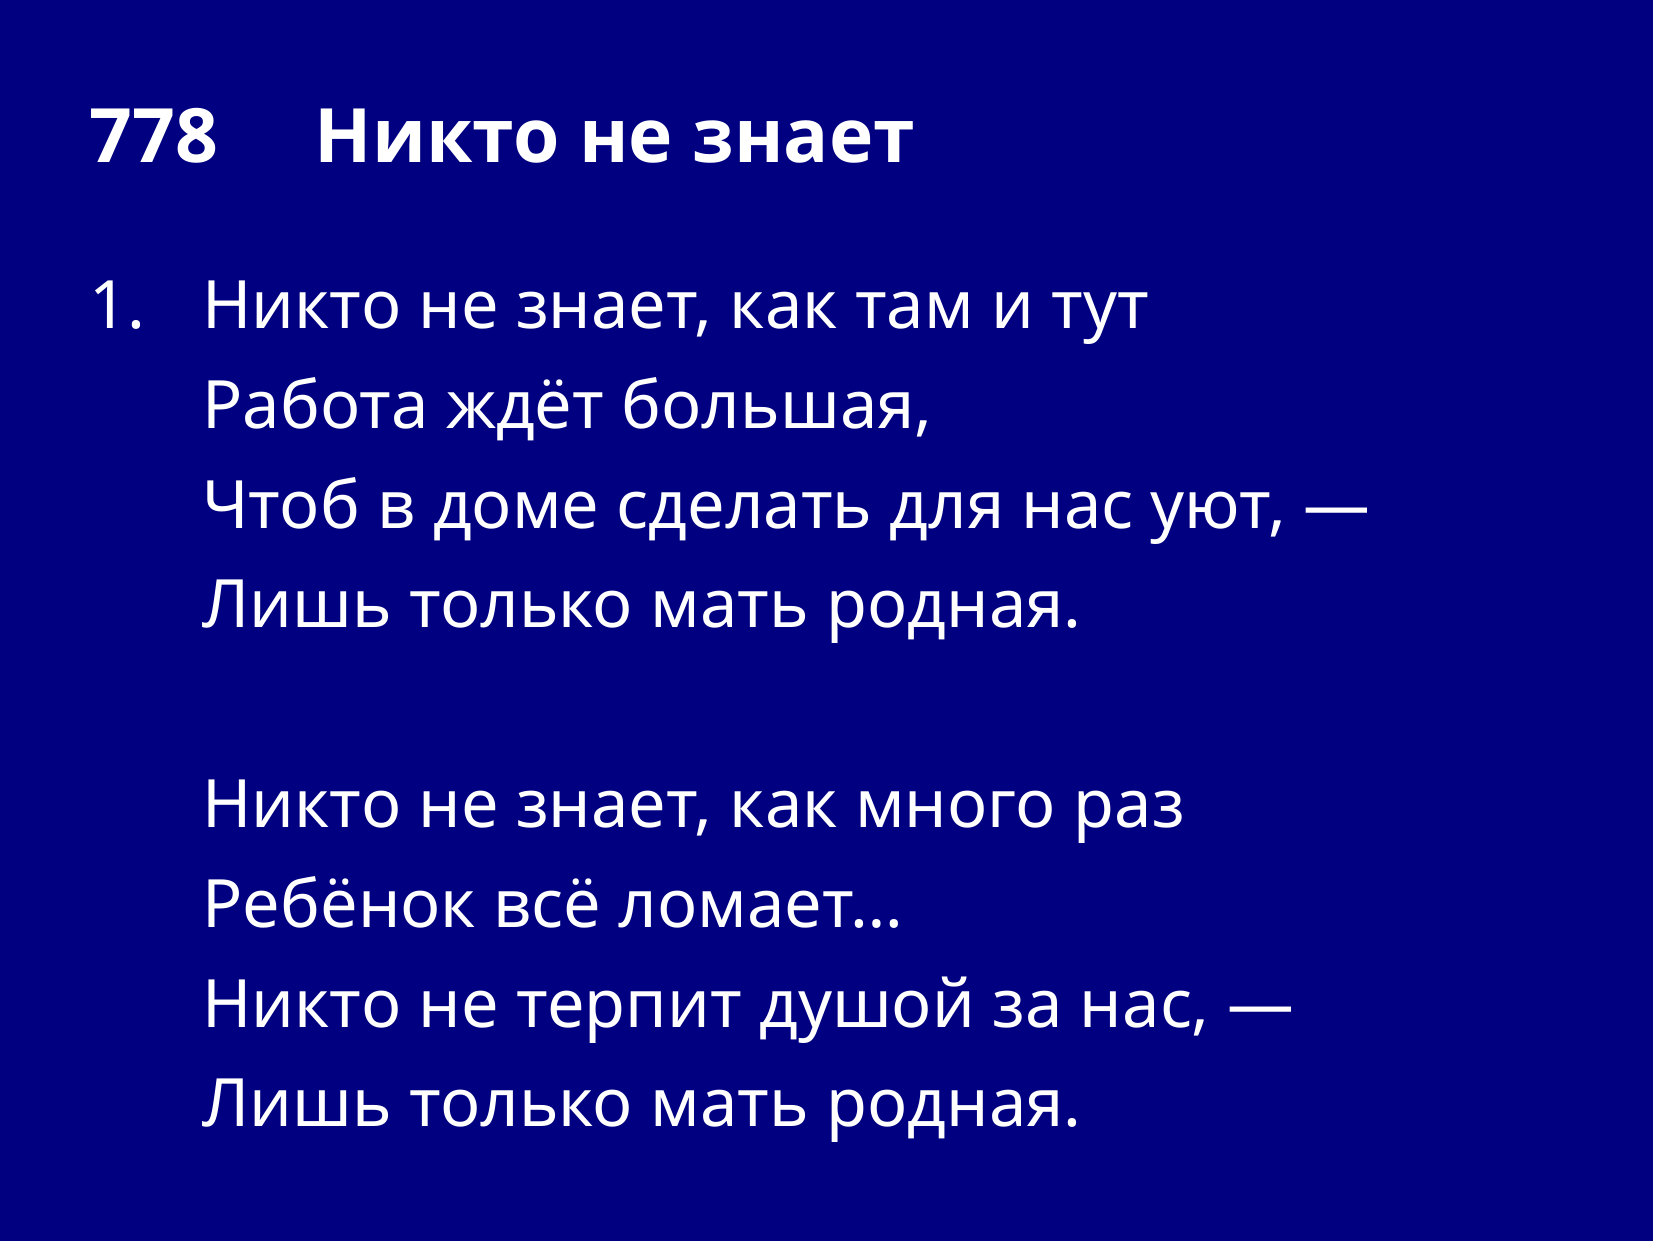

778	Никто не знает
1.	Никто не знает, как там и тут
	Работа ждёт большая,
	Чтоб в доме сделать для нас уют, —
	Лишь только мать родная.
	Никто не знает, как много раз
	Ребёнок всё ломает…
	Никто не терпит душой за нас, —
	Лишь только мать родная.